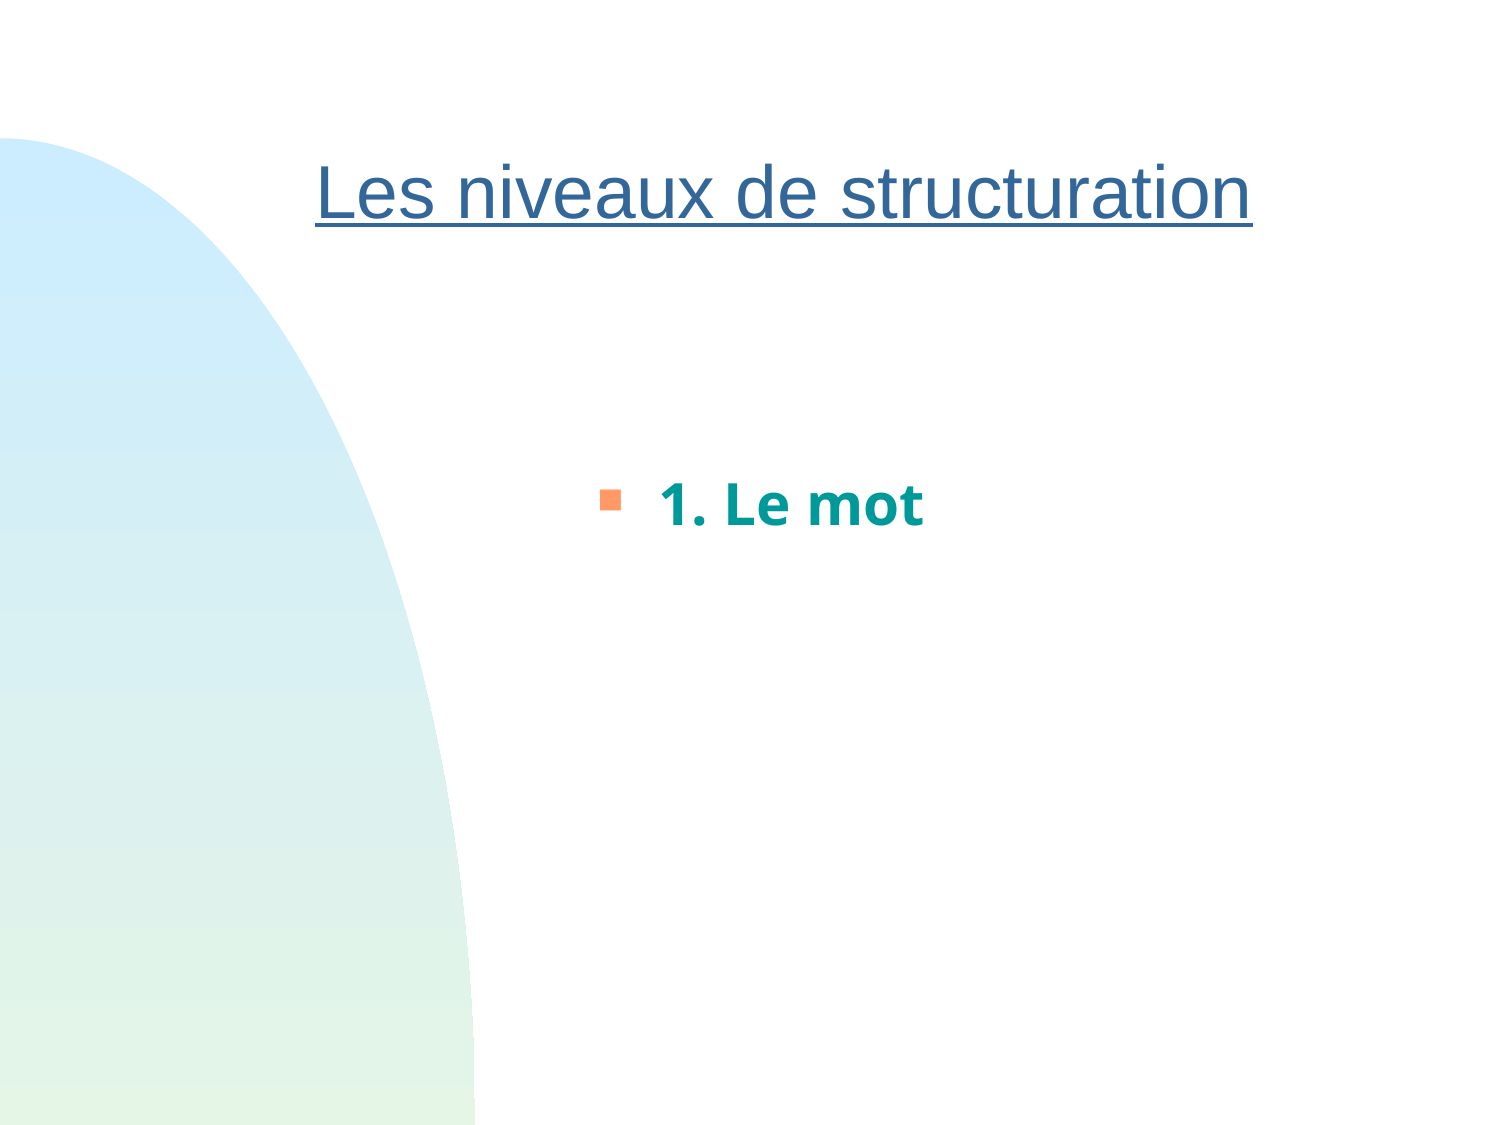

Les niveaux de structuration
# 1. Le mot